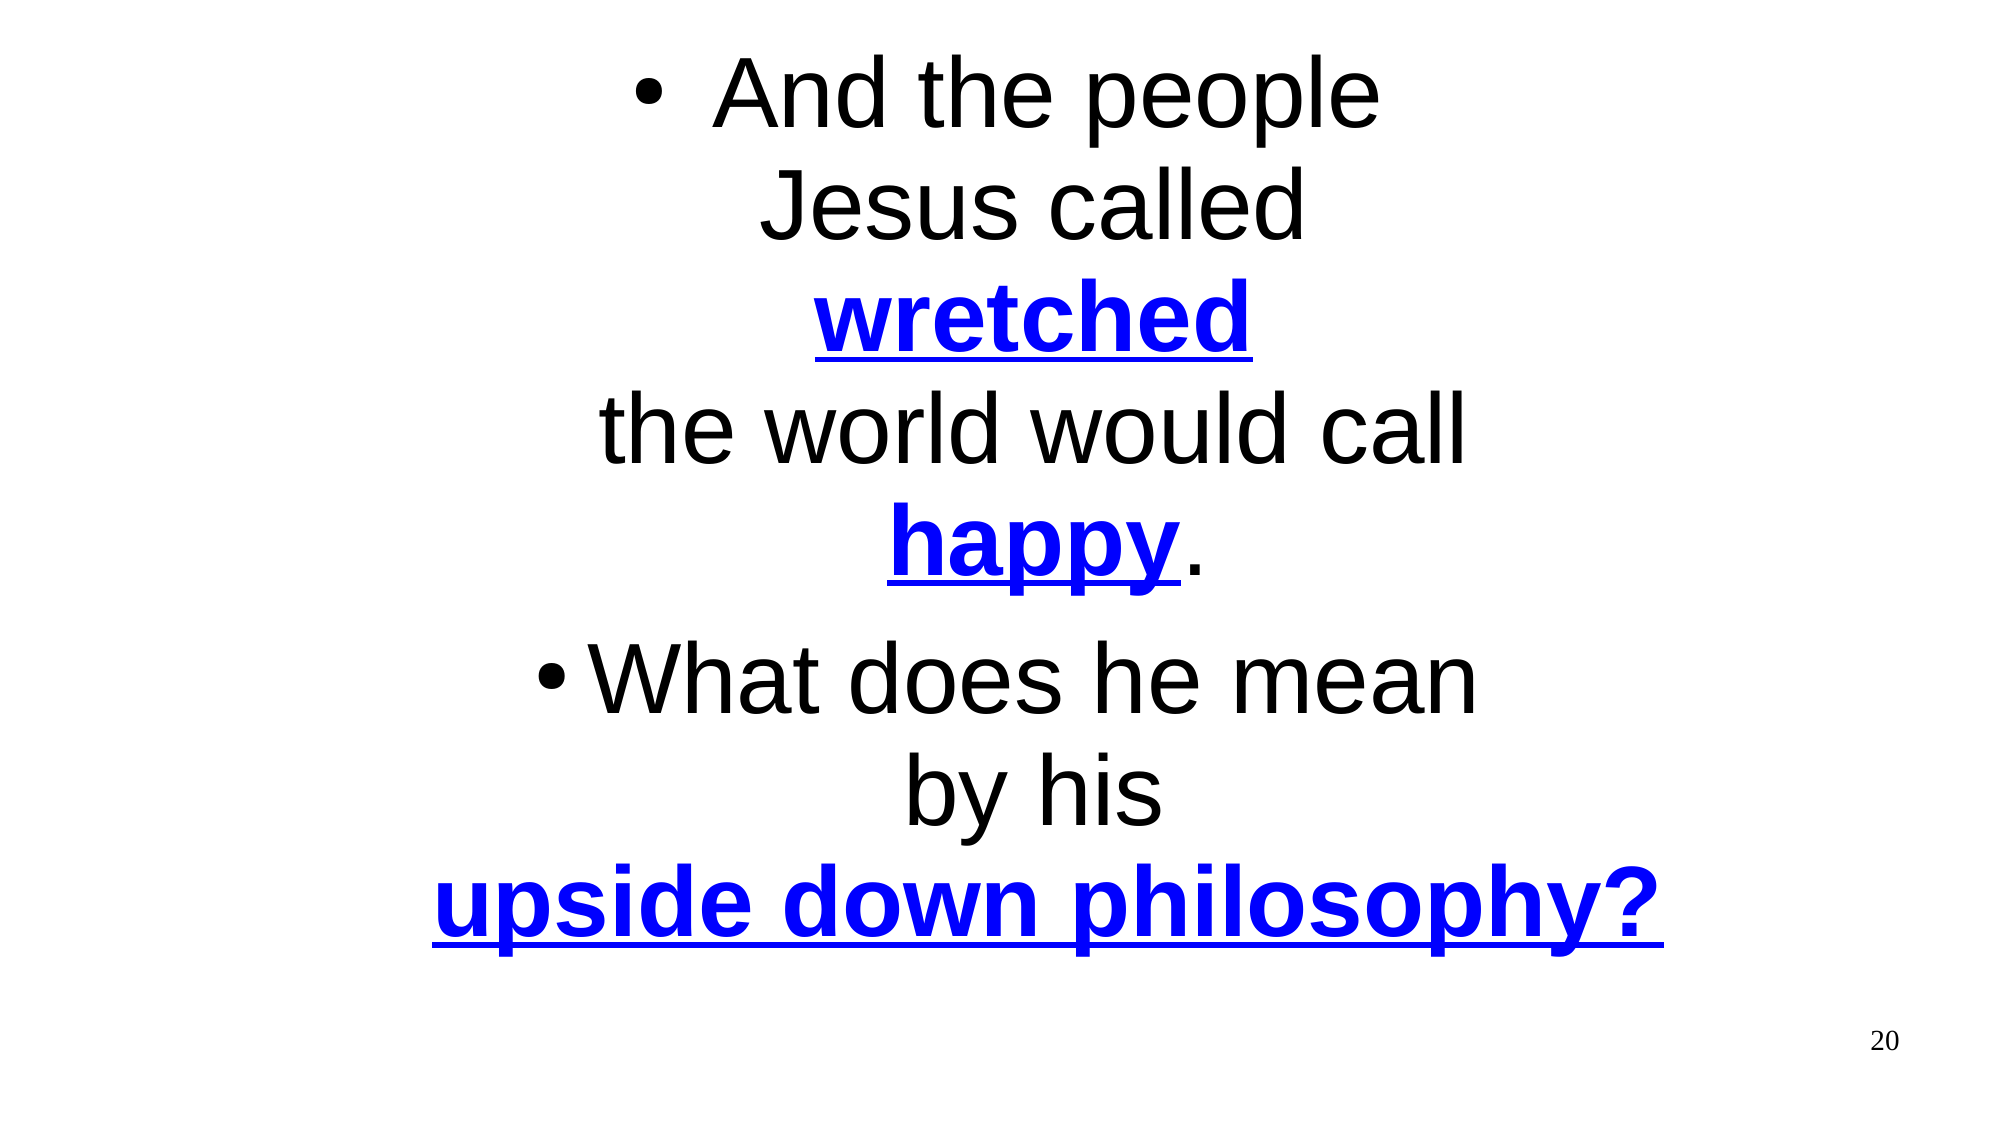

# And the people Jesus called wretched the world would call happy.
What does he mean
by his
upside down philosophy?
20